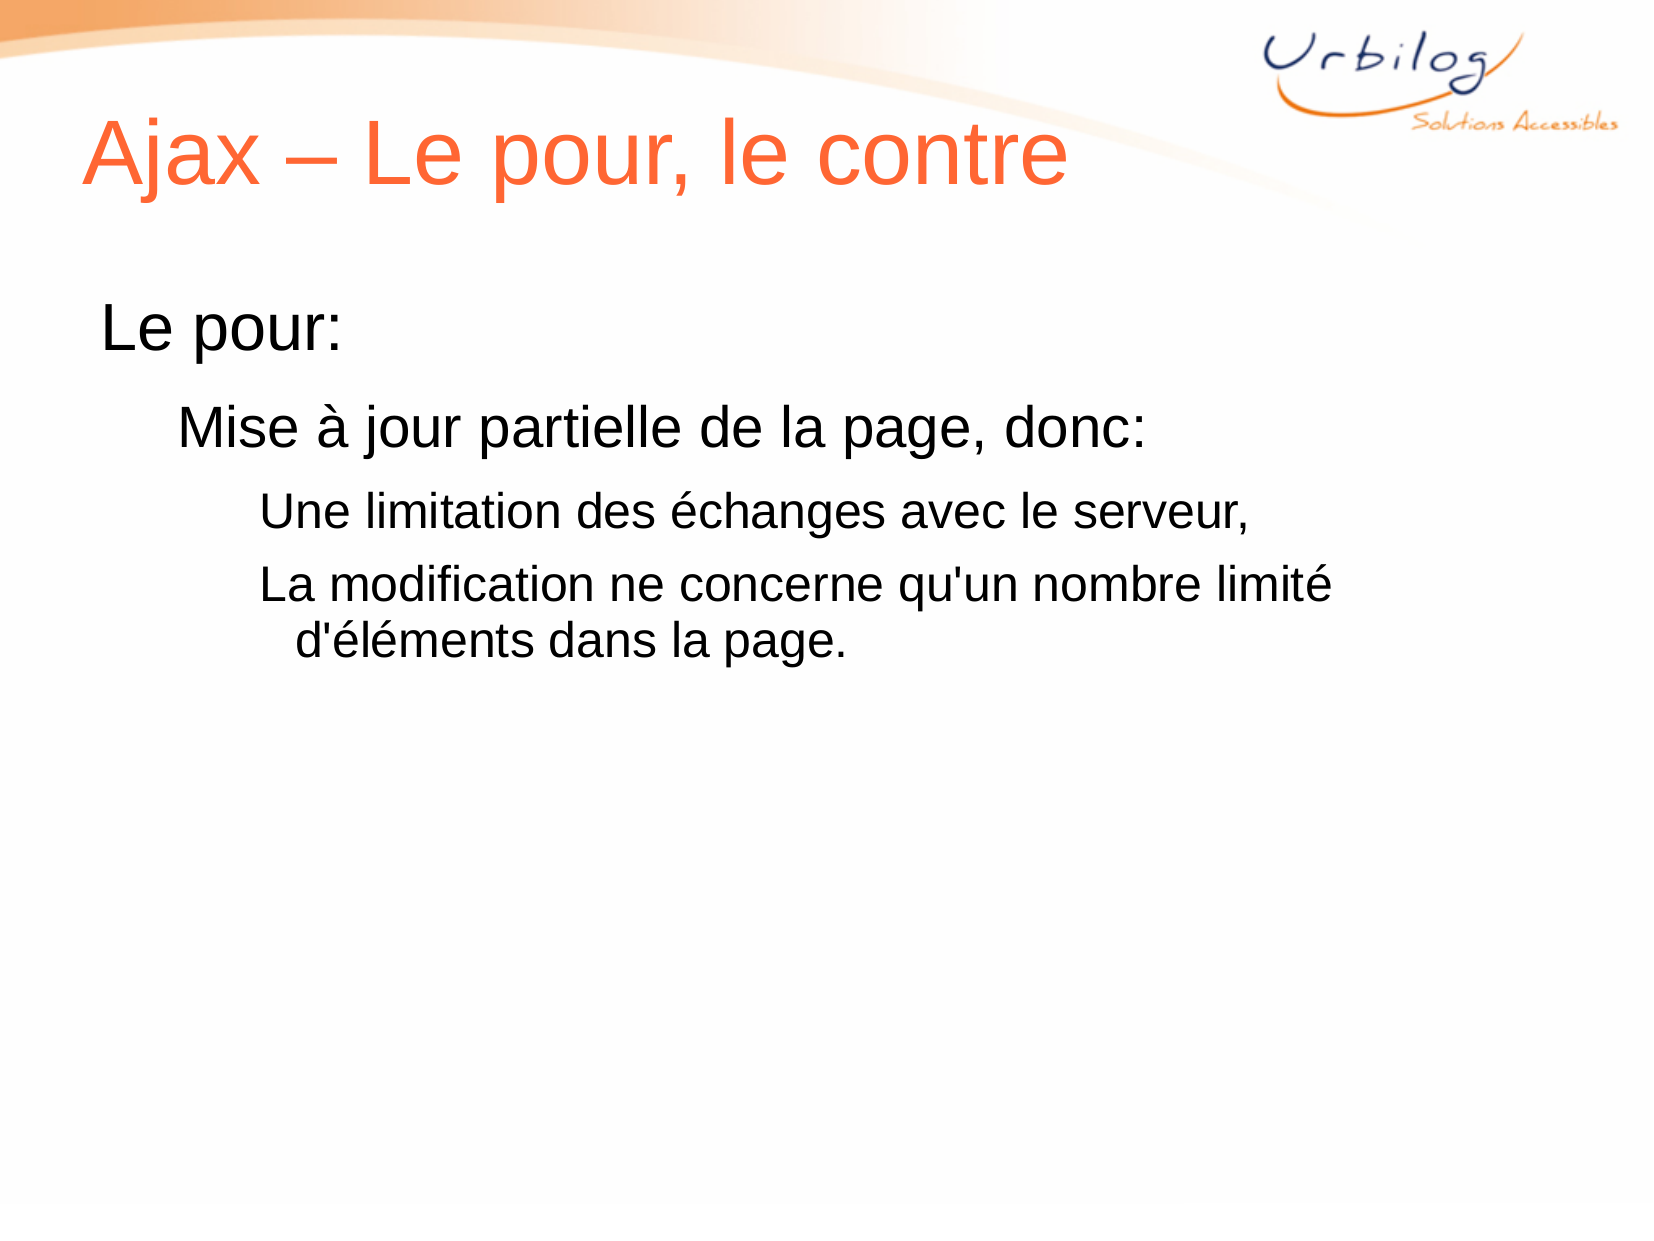

# Ajax – Le pour, le contre
Le pour:
Mise à jour partielle de la page, donc:
Une limitation des échanges avec le serveur,
La modification ne concerne qu'un nombre limité d'éléments dans la page.